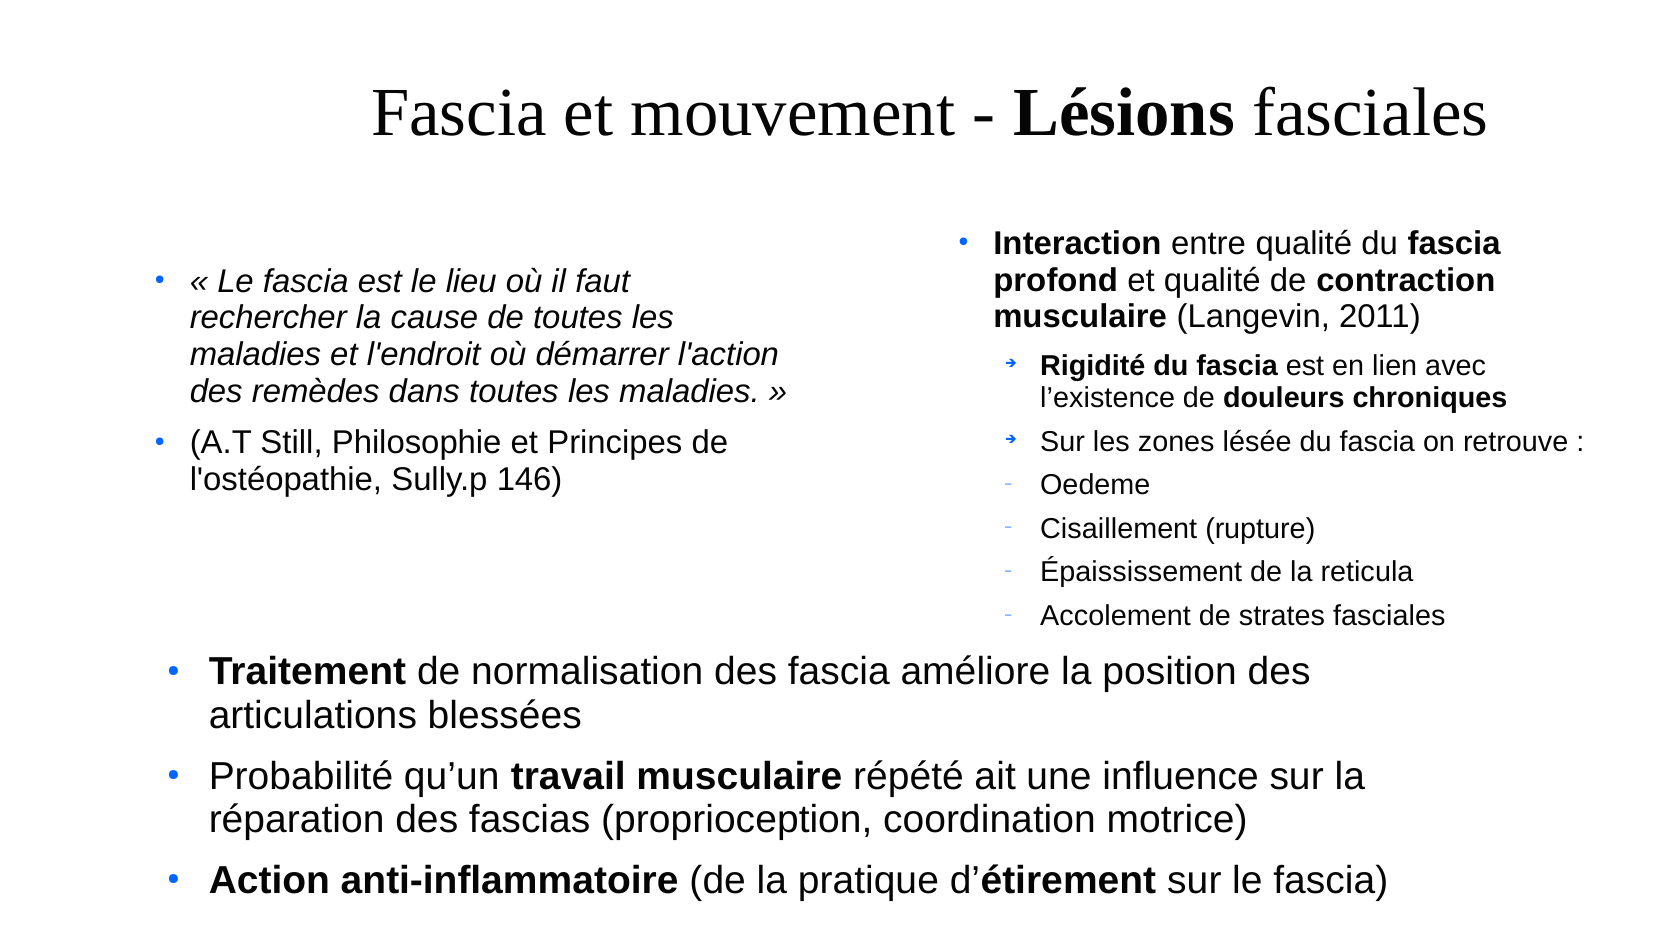

# Fascia et mouvement - Lésions fasciales
Interaction entre qualité du fascia profond et qualité de contraction musculaire (Langevin, 2011)
Rigidité du fascia est en lien avec l’existence de douleurs chroniques
Sur les zones lésée du fascia on retrouve :
Oedeme
Cisaillement (rupture)
Épaississement de la reticula
Accolement de strates fasciales
« Le fascia est le lieu où il faut rechercher la cause de toutes les maladies et l'endroit où démarrer l'action des remèdes dans toutes les maladies. »
(A.T Still, Philosophie et Principes de l'ostéopathie, Sully.p 146)
Traitement de normalisation des fascia améliore la position des articulations blessées
Probabilité qu’un travail musculaire répété ait une influence sur la réparation des fascias (proprioception, coordination motrice)
Action anti-inflammatoire (de la pratique d’étirement sur le fascia)
Le tissu conjonctif, par Nicolas Truffart, Ecole Française d'Ashtanga Yoga
16